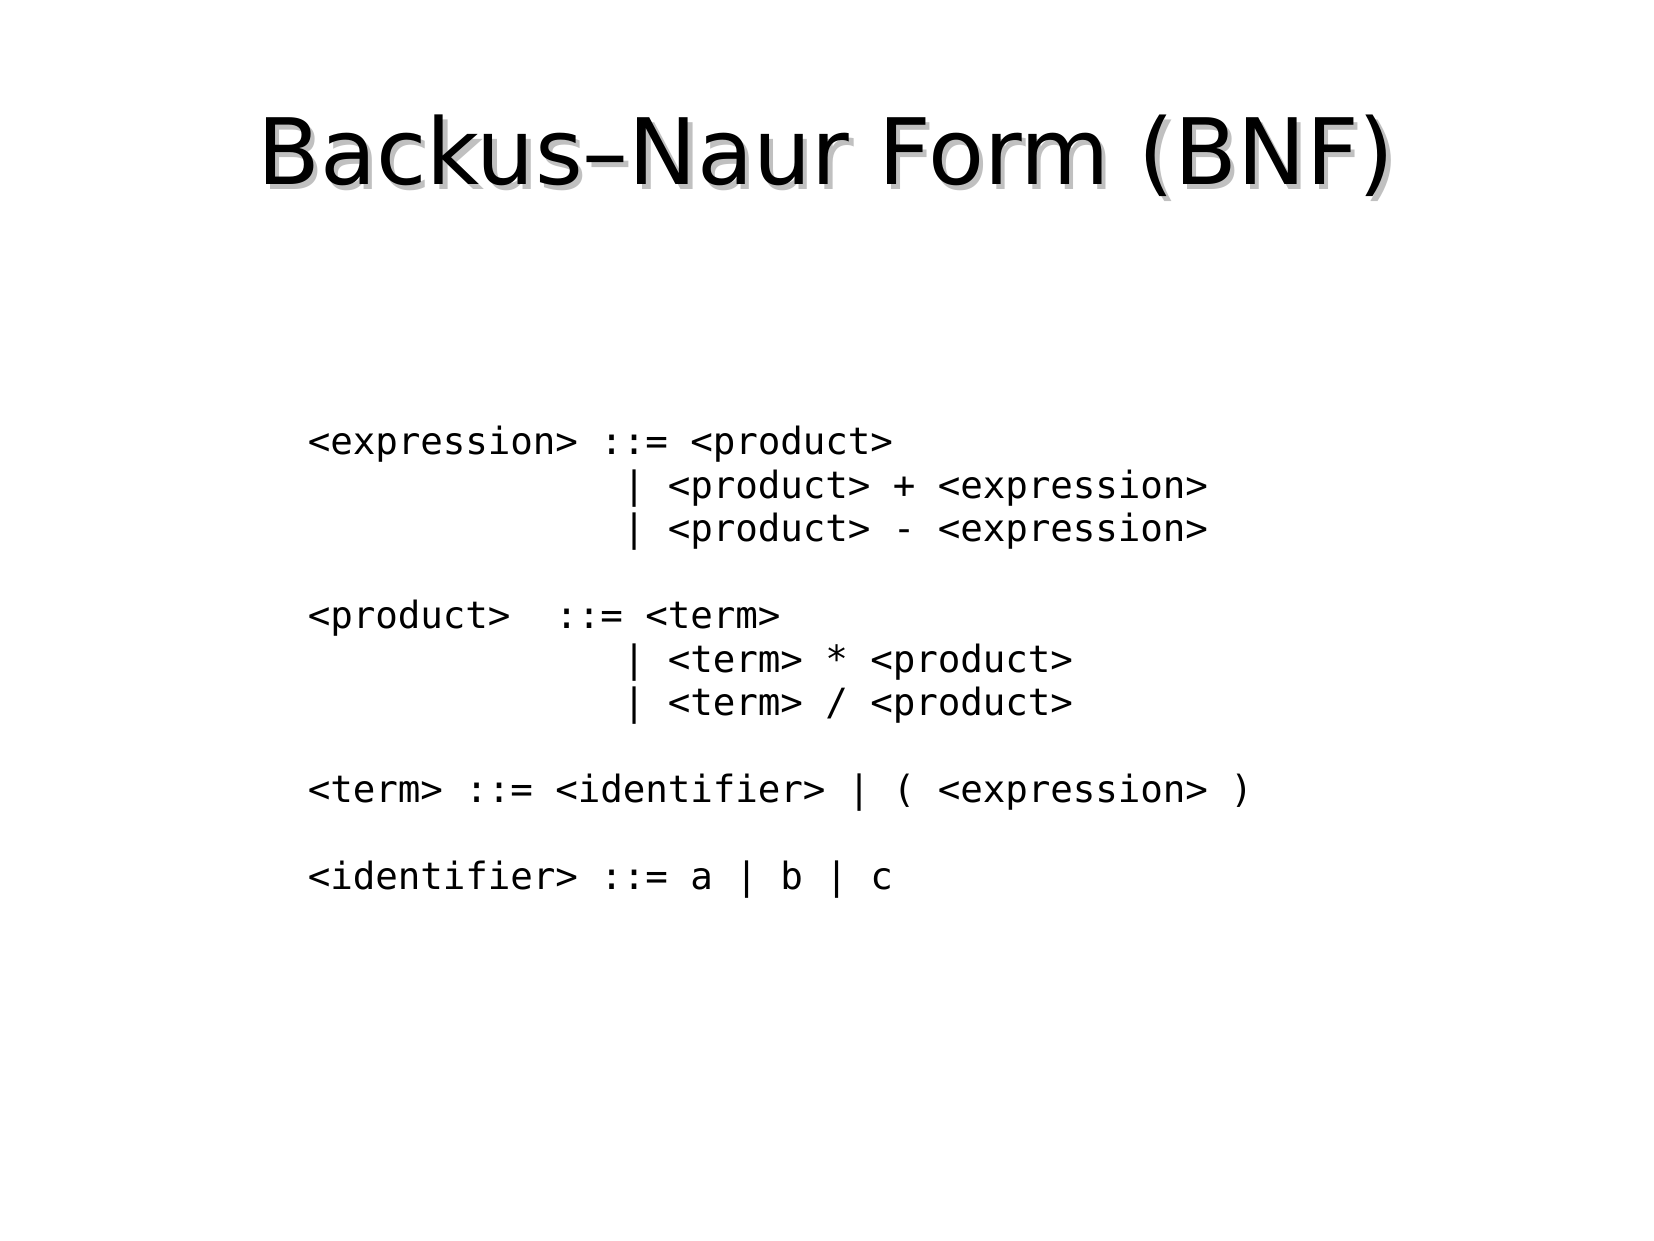

# Backus–Naur Form (BNF)
<expression> ::= <product>
              | <product> + <expression>
              | <product> - <expression>
<product>  ::= <term>
              | <term> * <product>
              | <term> / <product>
<term> ::= <identifier> | ( <expression> )
<identifier> ::= a | b | c